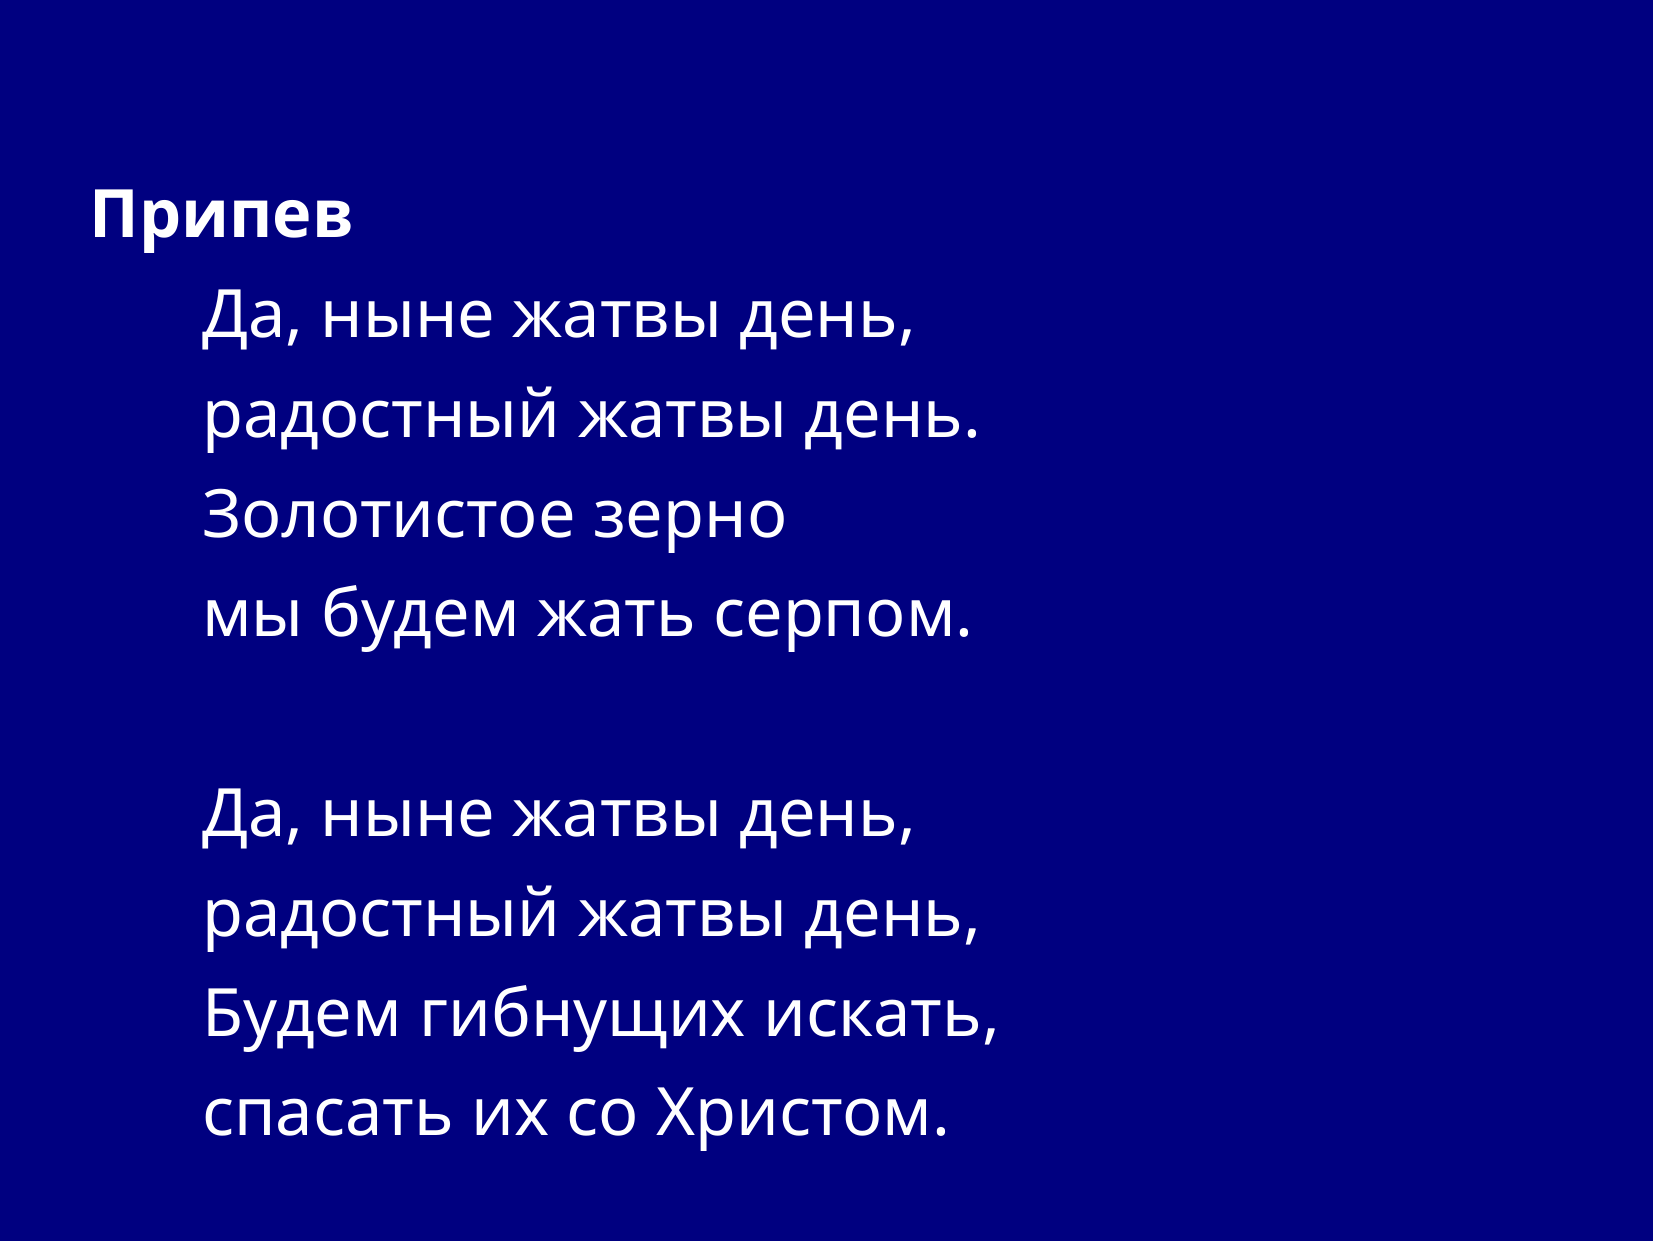

Припев
	Да, ныне жатвы день,
	радостный жатвы день.
	Золотистое зерно
	мы будем жать серпом.
	Да, ныне жатвы день,
	радостный жатвы день,
	Будем гибнущих искать,
	спасать их со Христом.